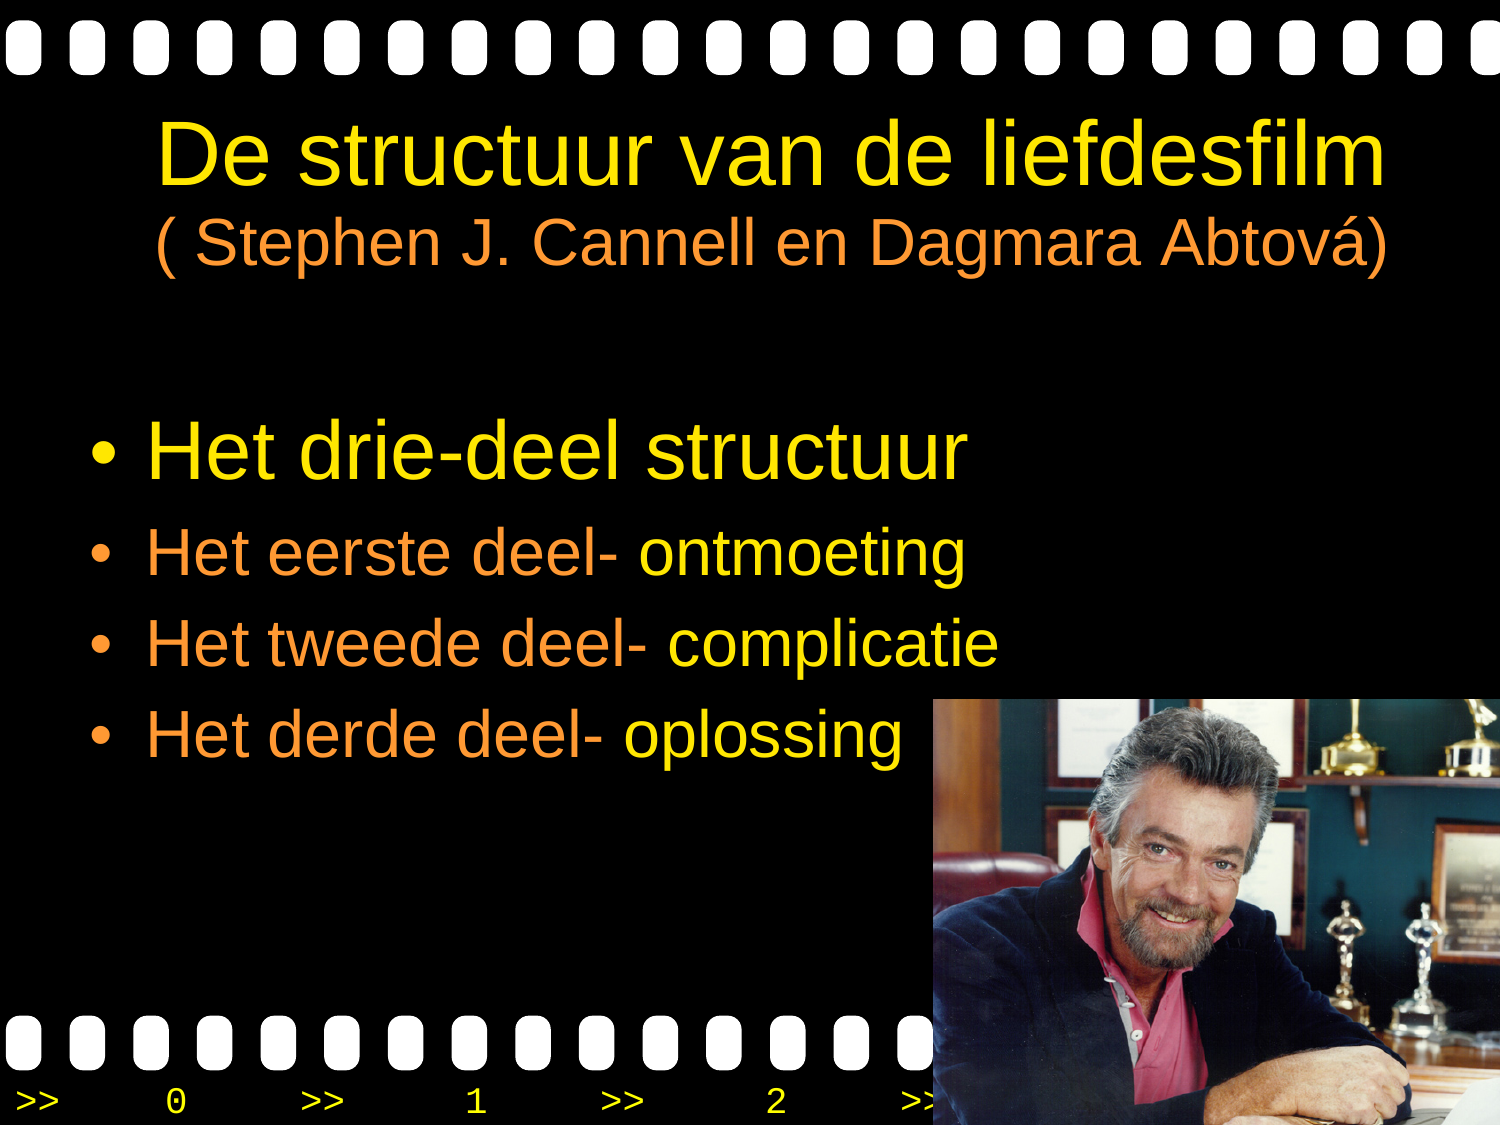

# De structuur van de liefdesfilm ( Stephen J. Cannell en Dagmara Abtová)
Het drie-deel structuur
Het eerste deel- ontmoeting
Het tweede deel- complicatie
Het derde deel- oplossing